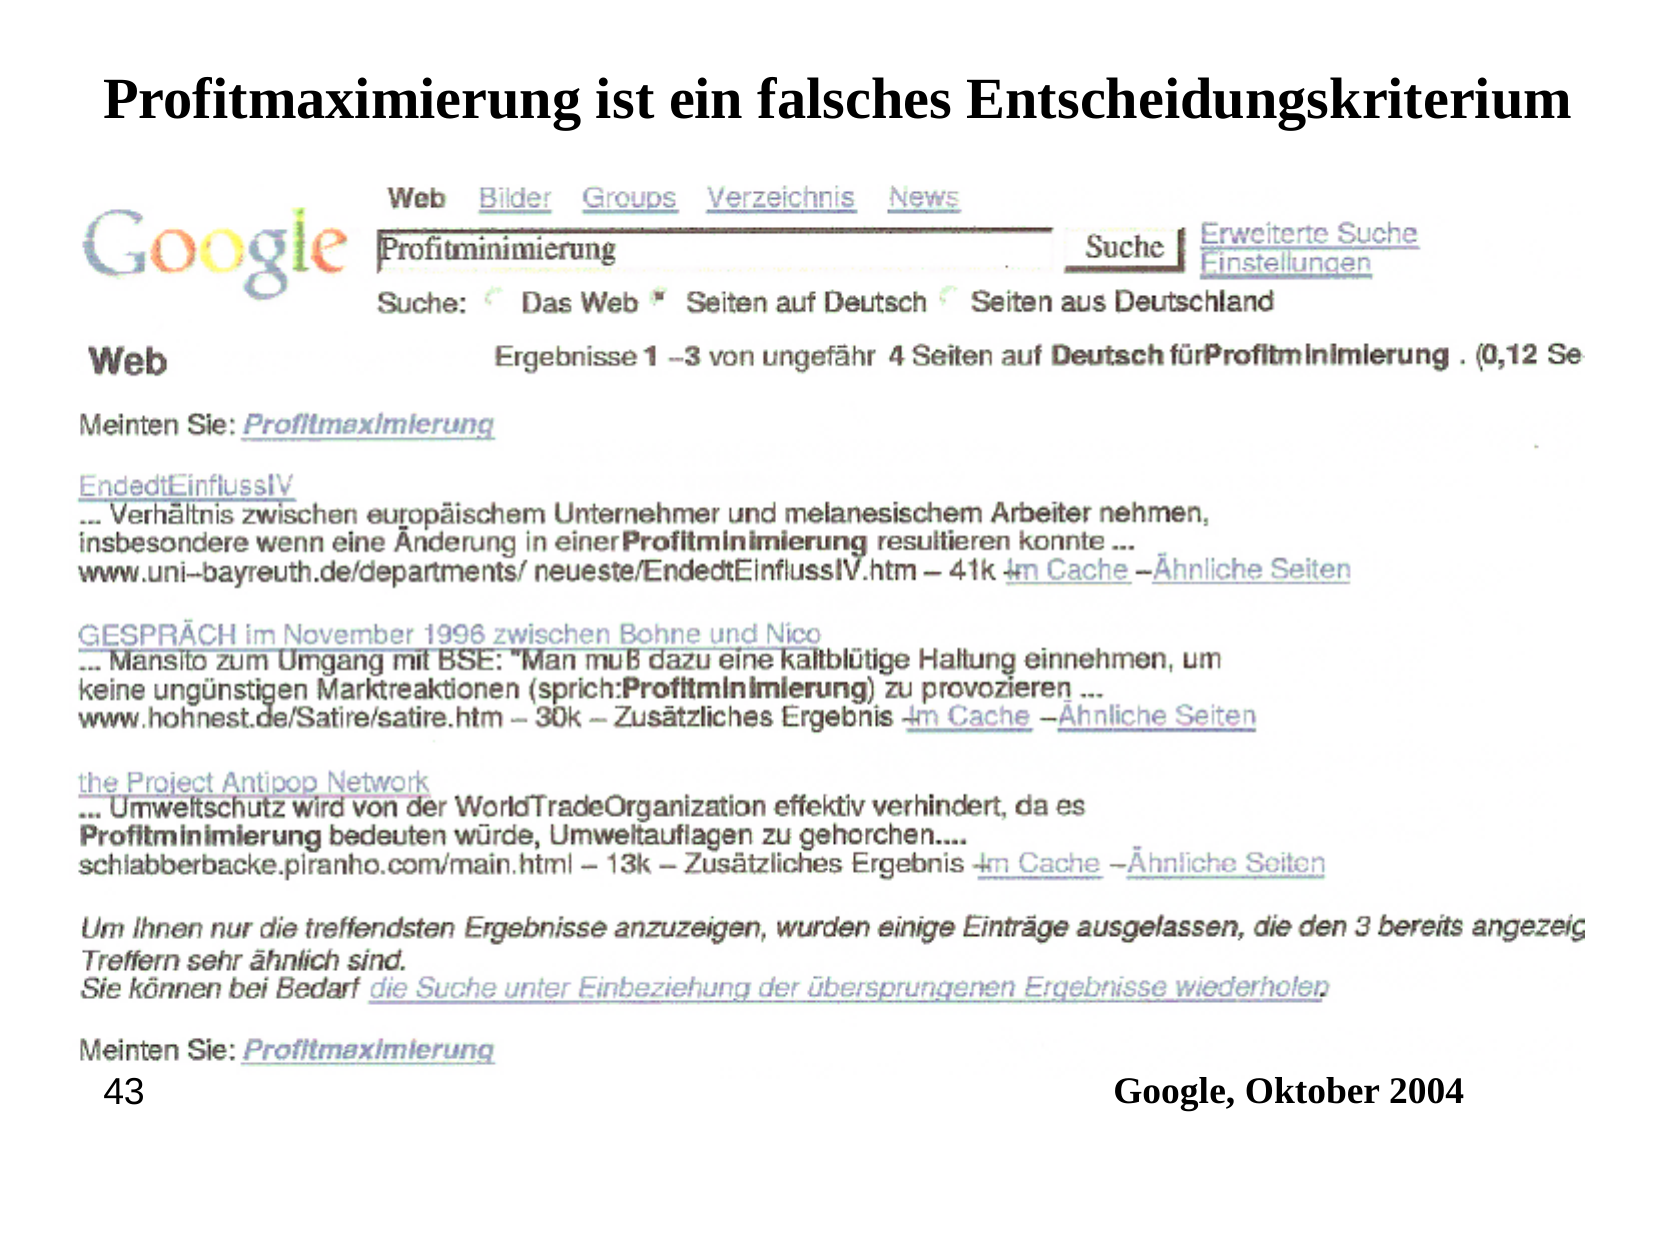

Profitmaximierung ist ein falsches Entscheidungskriterium
Google, Oktober 2004